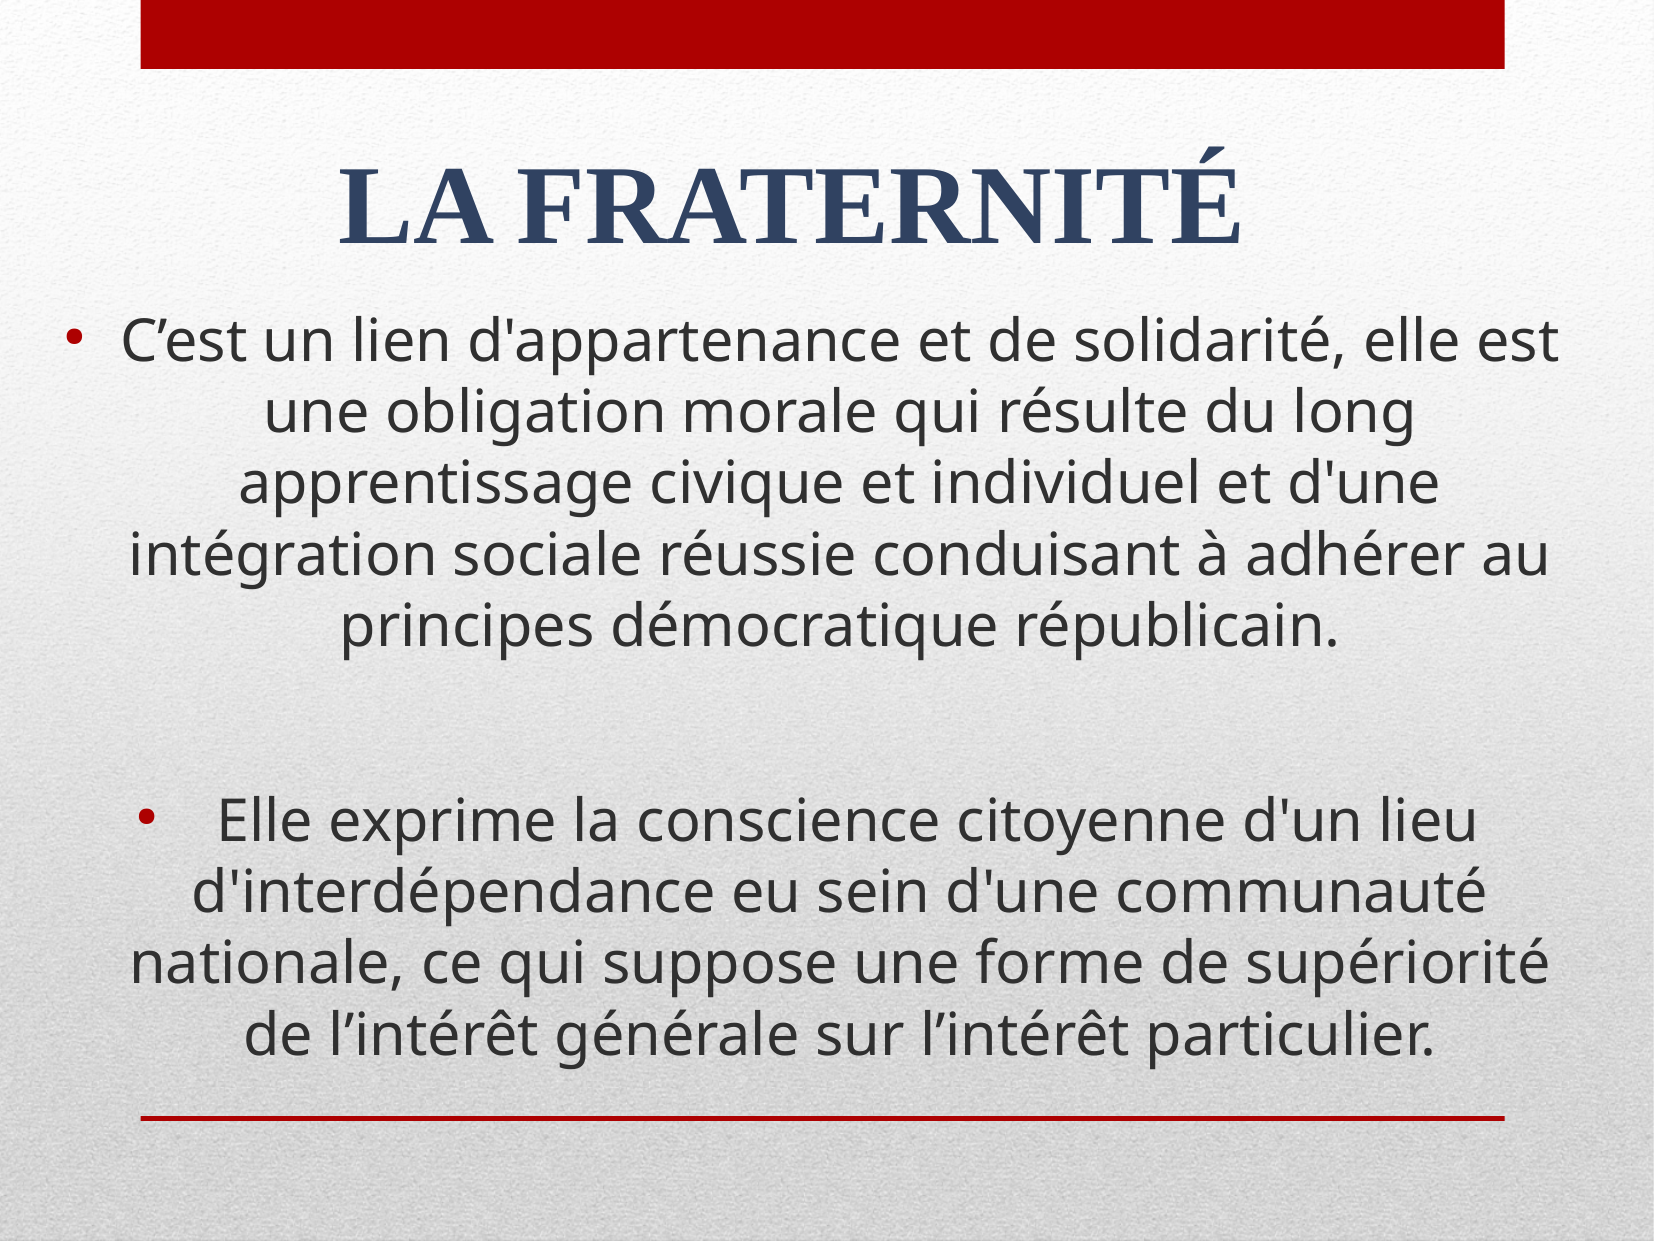

La fraternité
# C’est un lien d'appartenance et de solidarité, elle est une obligation morale qui résulte du long apprentissage civique et individuel et d'une intégration sociale réussie conduisant à adhérer au principes démocratique républicain.
 Elle exprime la conscience citoyenne d'un lieu d'interdépendance eu sein d'une communauté nationale, ce qui suppose une forme de supériorité de l’intérêt générale sur l’intérêt particulier.